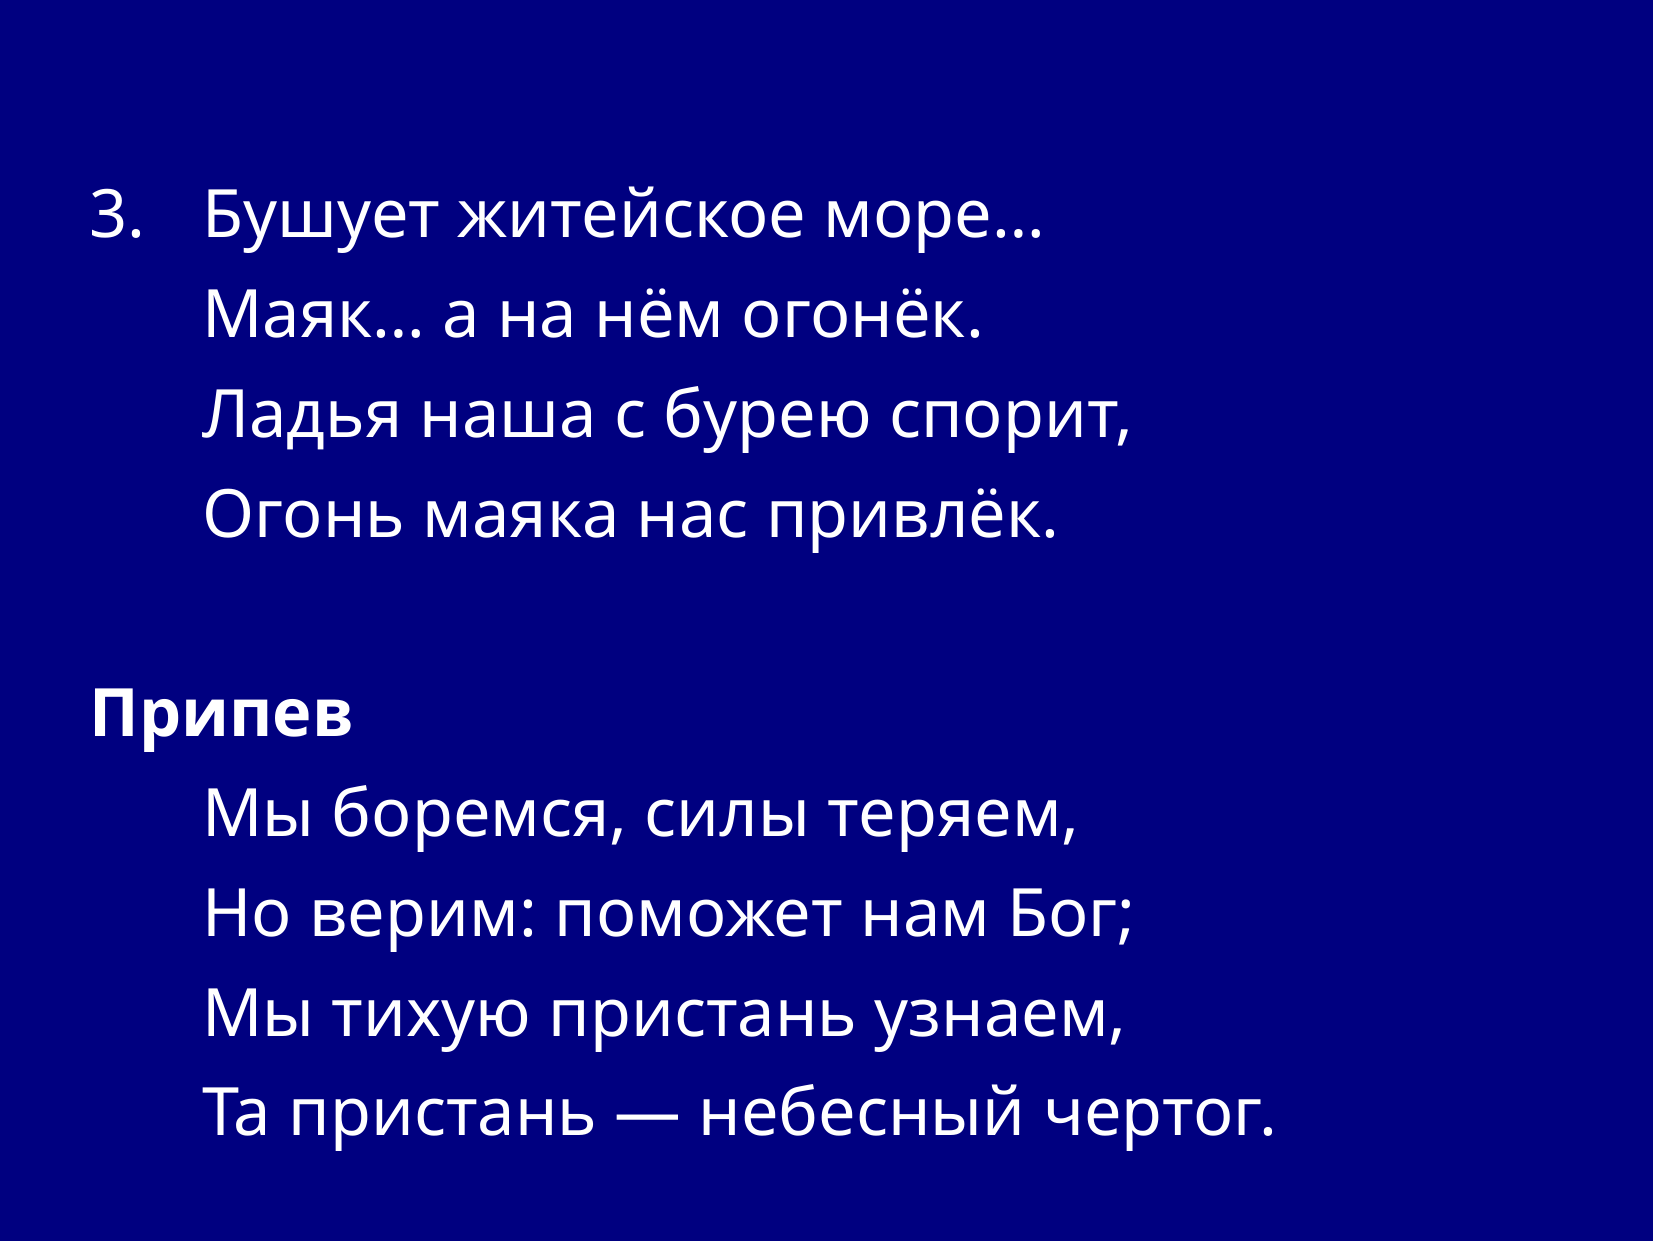

3.	Бушует житейское море…
	Маяк… а на нём огонёк.
	Ладья наша с бурею спорит,
	Огонь маяка нас привлёк.
Припев
	Мы боремся, силы теряем,
	Но верим: поможет нам Бог;
	Мы тихую пристань узнаем,
	Та пристань — небесный чертог.